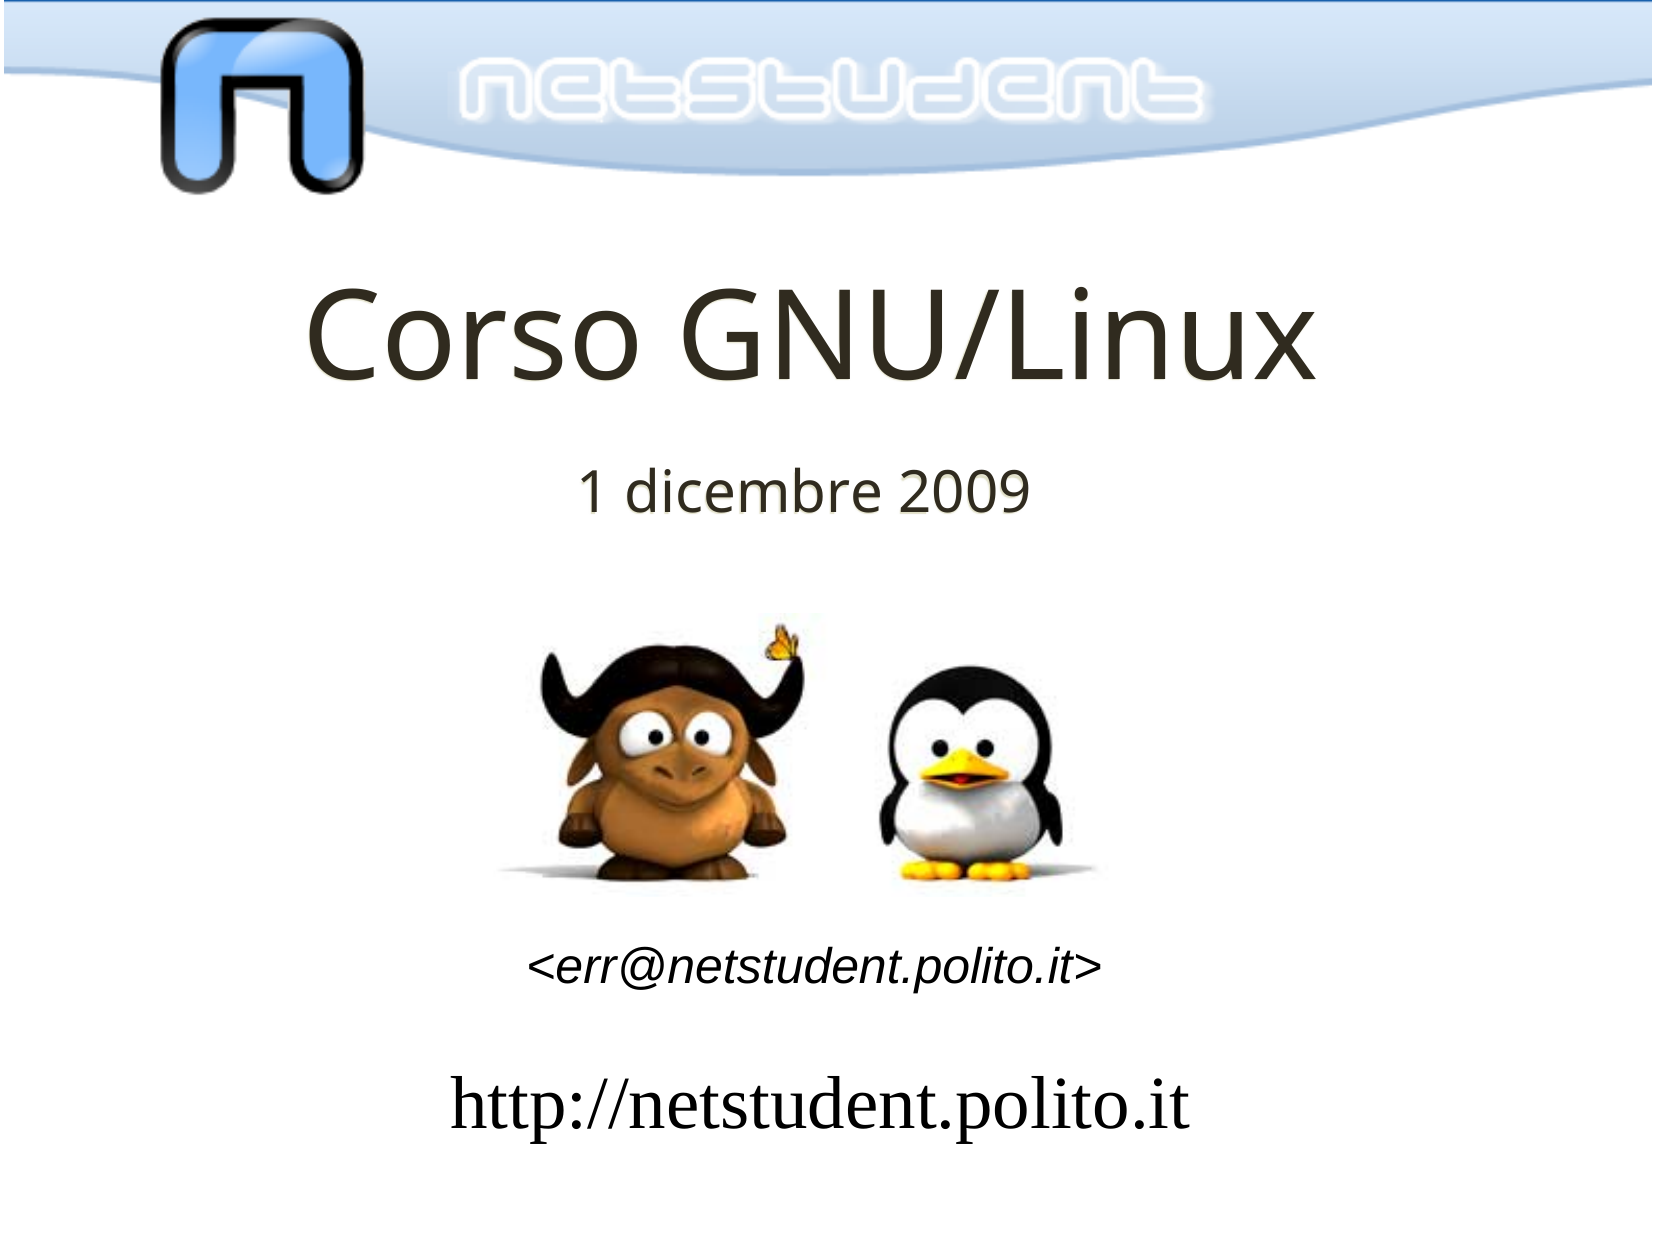

Corso GNU/Linux
# 1 dicembre 2009
<err@netstudent.polito.it>
http://netstudent.polito.it